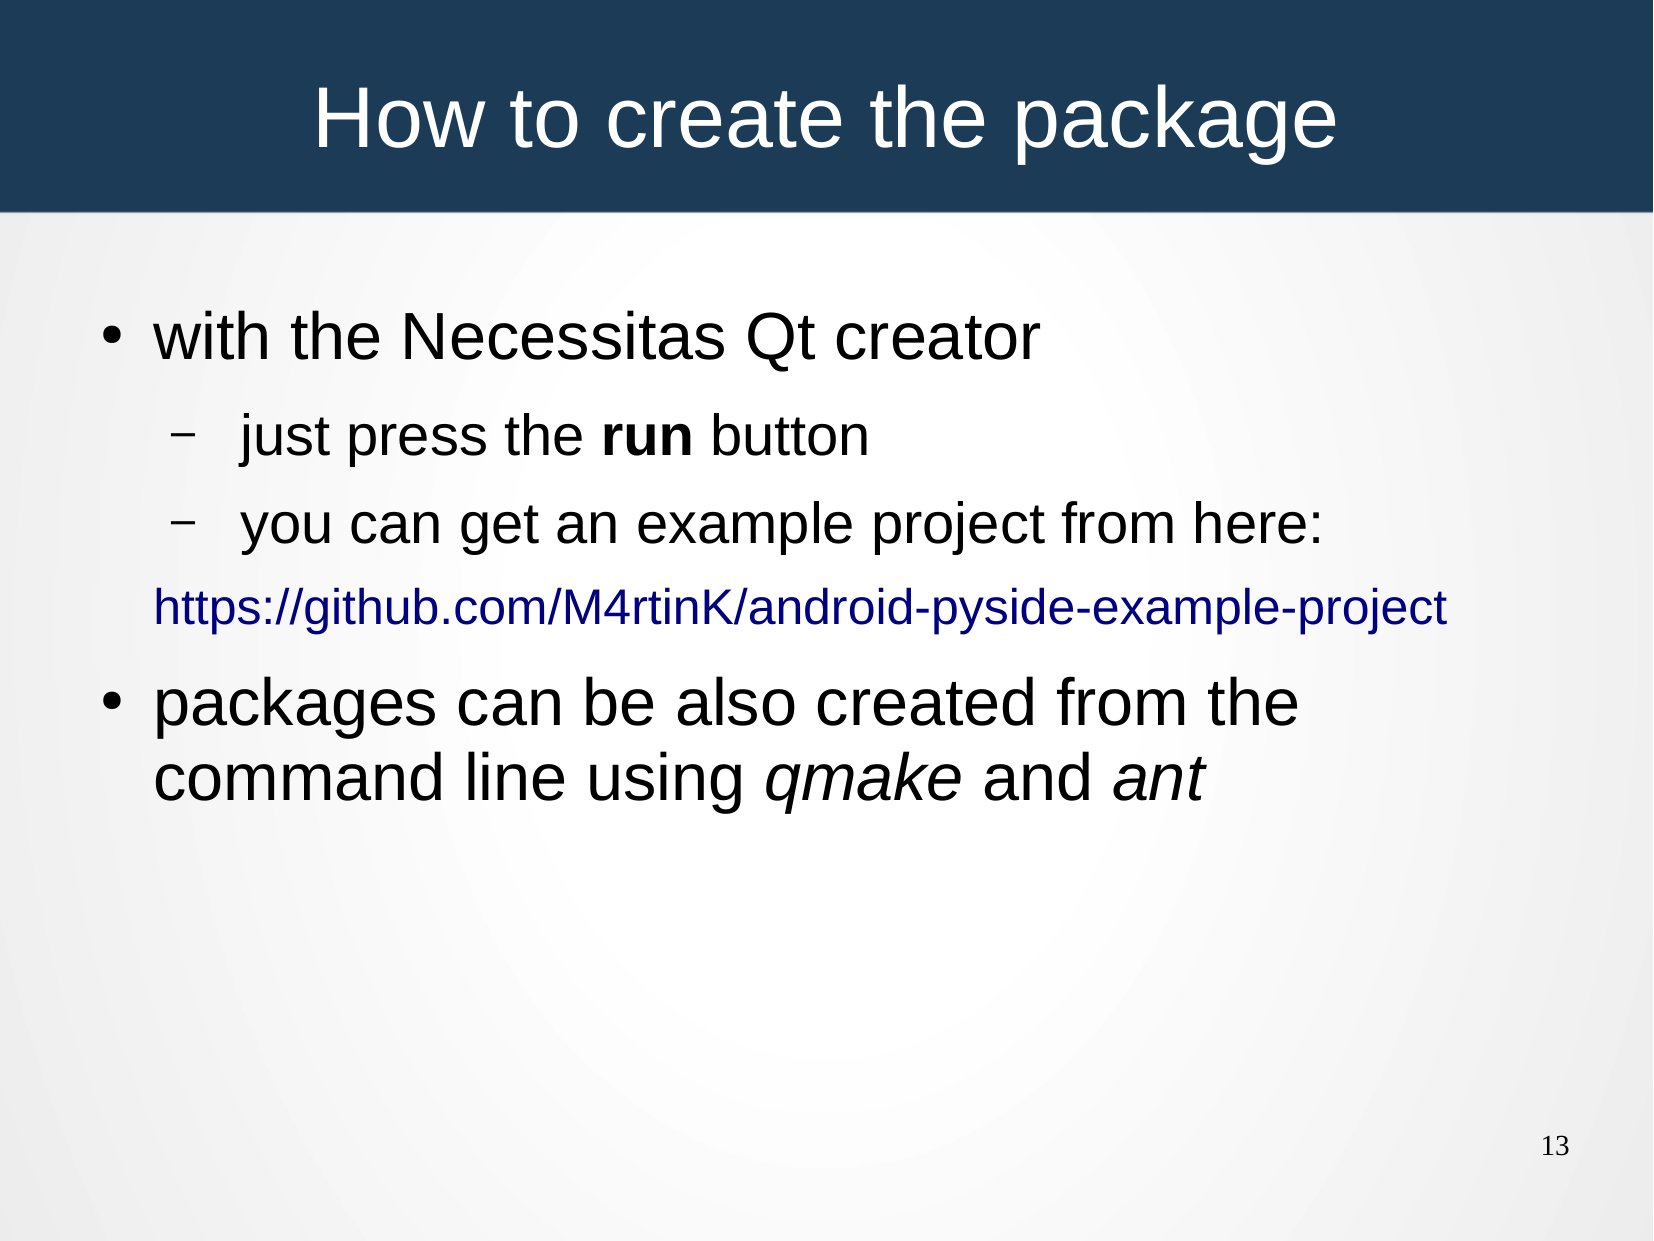

# How to create the package
with the Necessitas Qt creator
 just press the run button
 you can get an example project from here:
https://github.com/M4rtinK/android-pyside-example-project
packages can be also created from the command line using qmake and ant
13